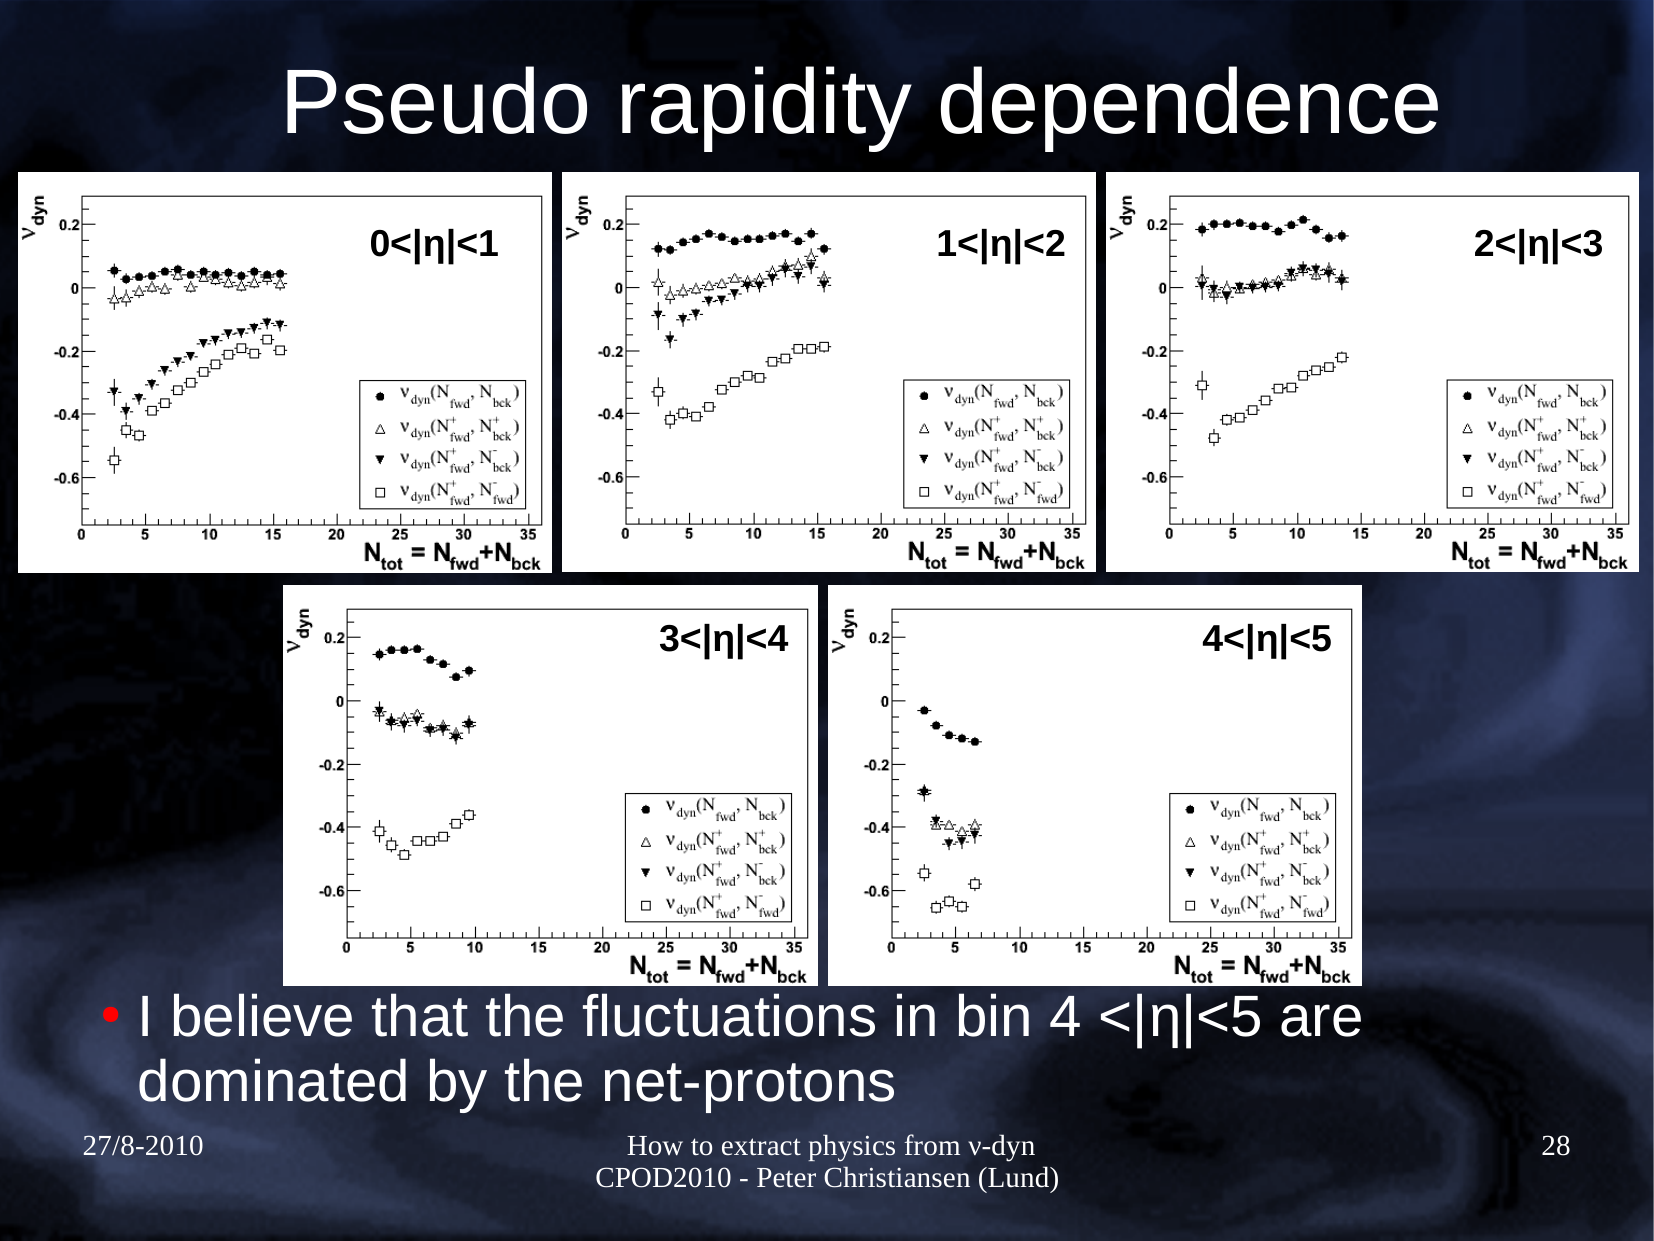

# Pseudo rapidity dependence
0<|η|<1
1<|η|<2
2<|η|<3
3<|η|<4
4<|η|<5
I believe that the fluctuations in bin 4 <|η|<5 are dominated by the net-protons
27/8-2010
28